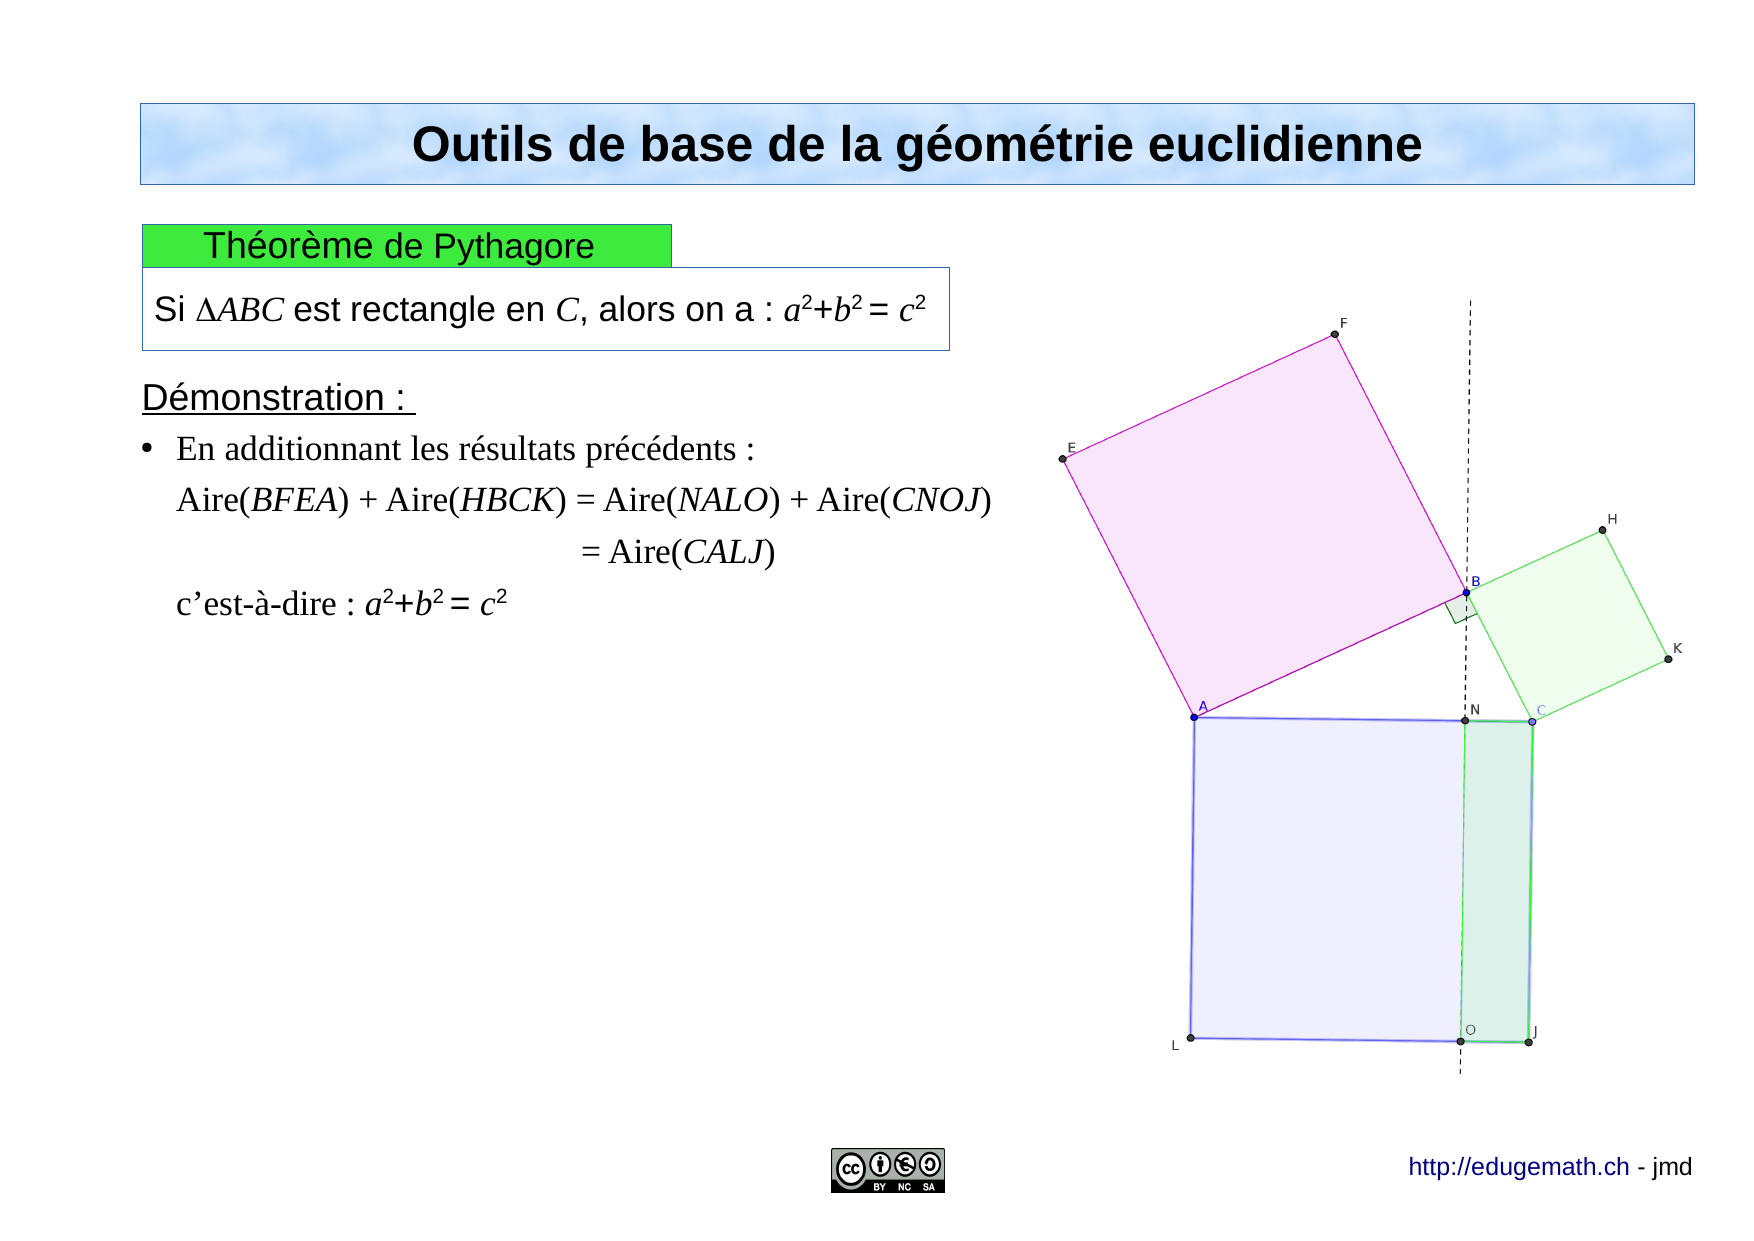

Outils de base de la géométrie euclidienne
Théorème de Pythagore
Si DABC est rectangle en C, alors on a : a2+b2 = c2
Démonstration :
En additionnant les résultats précédents :
Aire(BFEA) + Aire(HBCK) = Aire(NALO) + Aire(CNOJ)
 = Aire(CALJ)
c’est-à-dire : a2+b2 = c2
implication
http://edugemath.ch - jmd